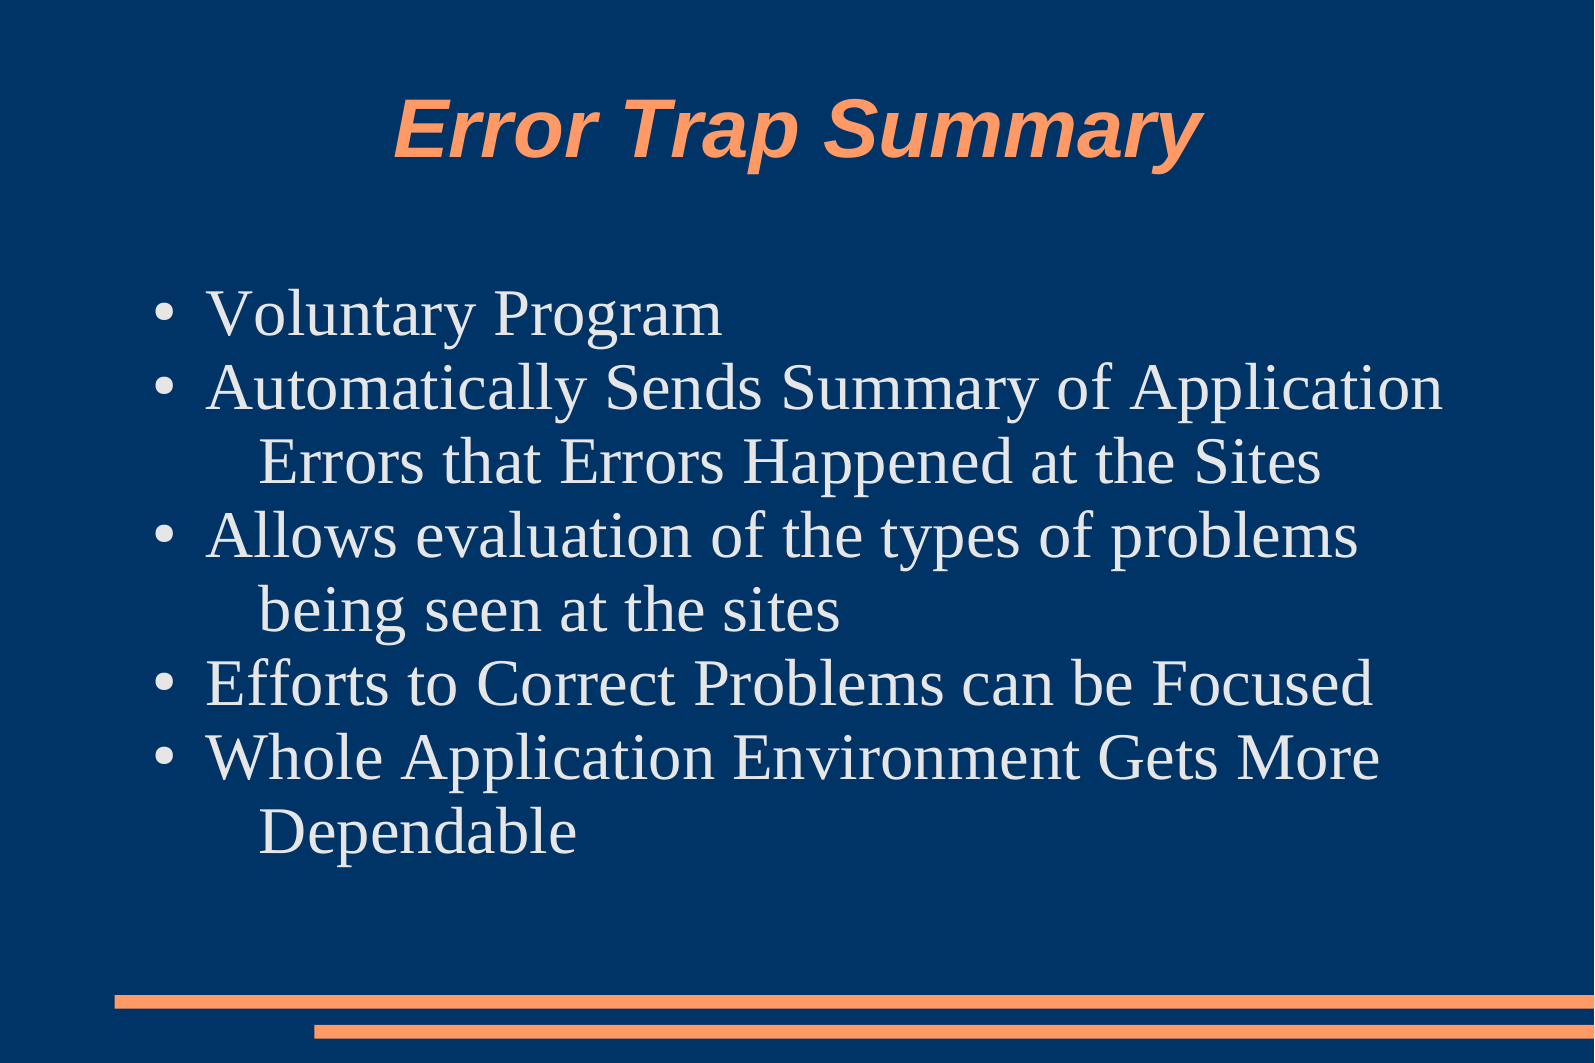

# Error Trap Summary
Voluntary Program
Automatically Sends Summary of Application Errors that Errors Happened at the Sites
Allows evaluation of the types of problems being seen at the sites
Efforts to Correct Problems can be Focused
Whole Application Environment Gets More Dependable